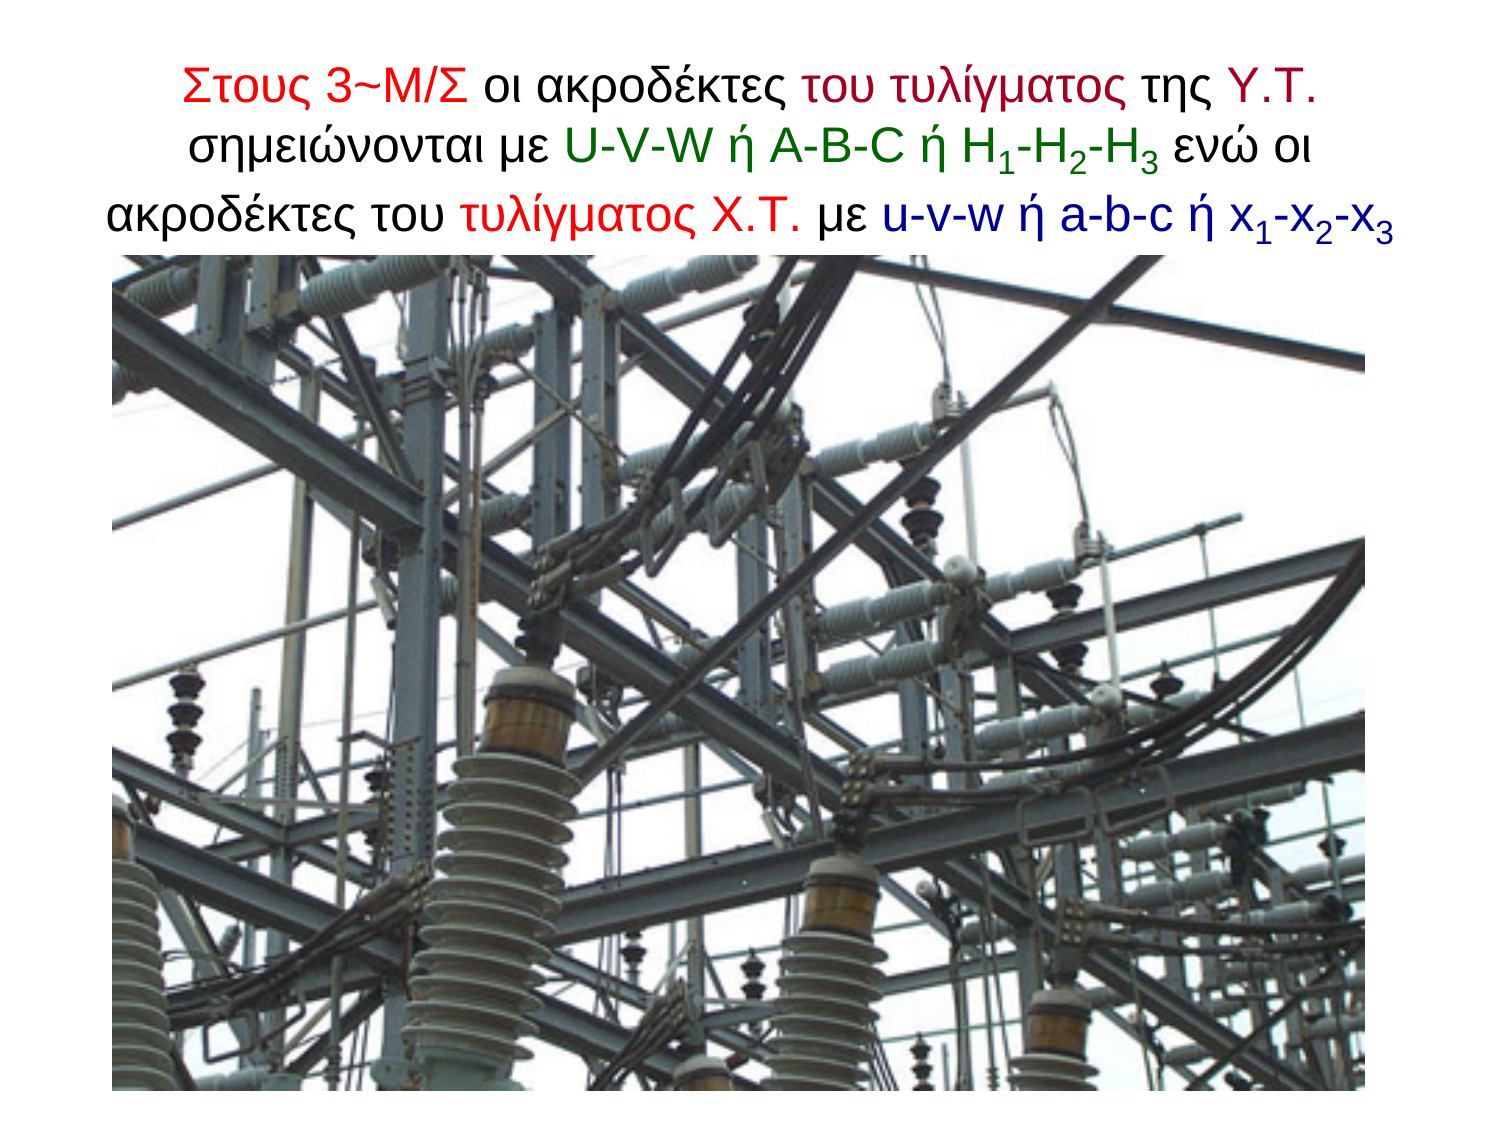

# Στους 3~Μ/Σ οι ακροδέκτες του τυλίγματος της Υ.Τ. σημειώνονται με U-V-W ή A-B-C ή H1-H2-H3 ενώ οι ακροδέκτες του τυλίγματος Χ.Τ. με u-v-w ή a-b-c ή x1-x2-x3